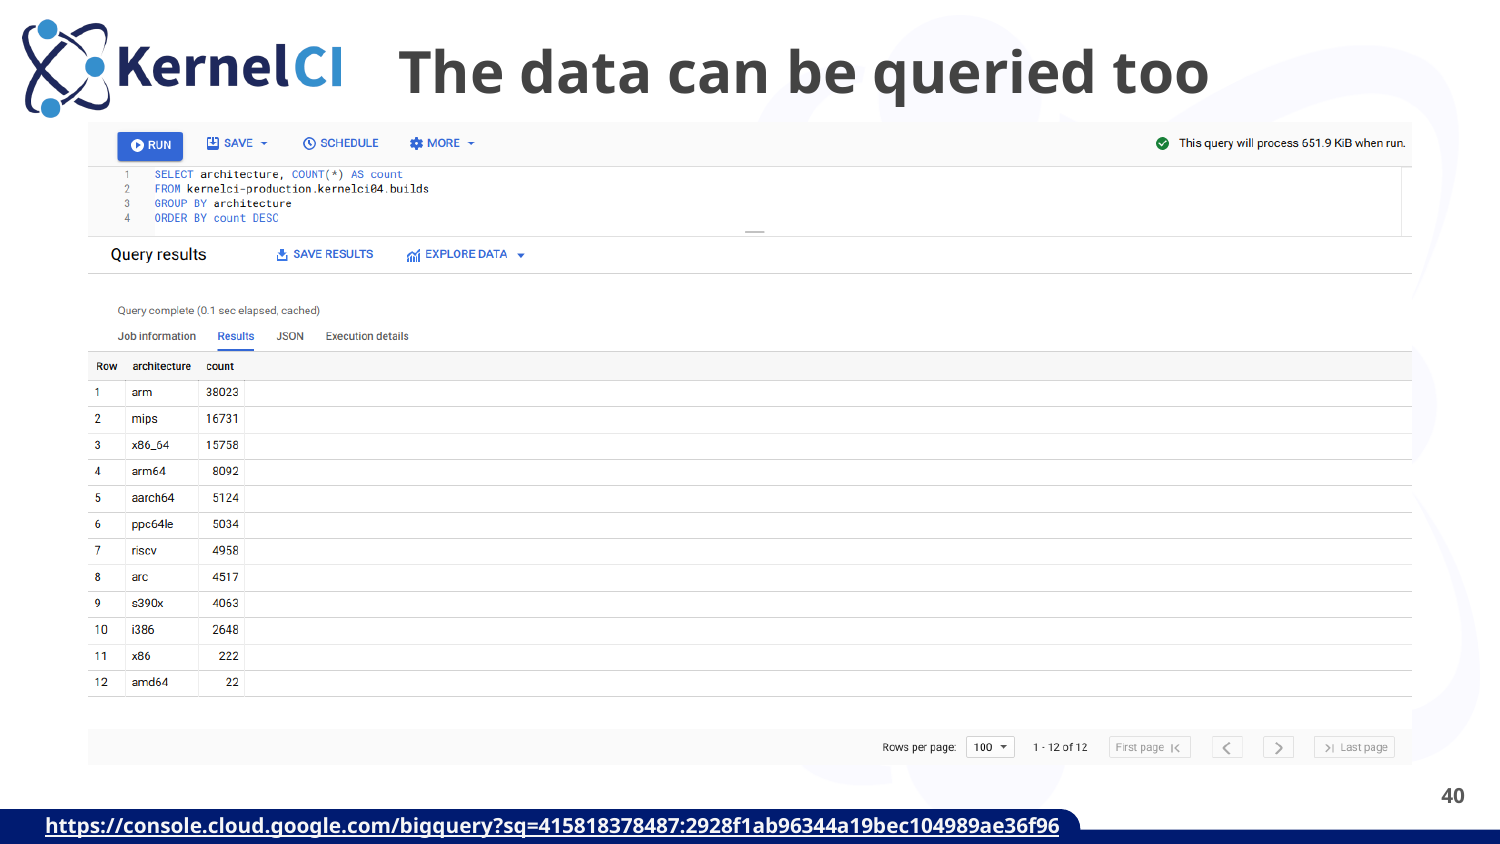

# The data can be queried too
https://console.cloud.google.com/bigquery?sq=415818378487:2928f1ab96344a19bec104989ae36f96